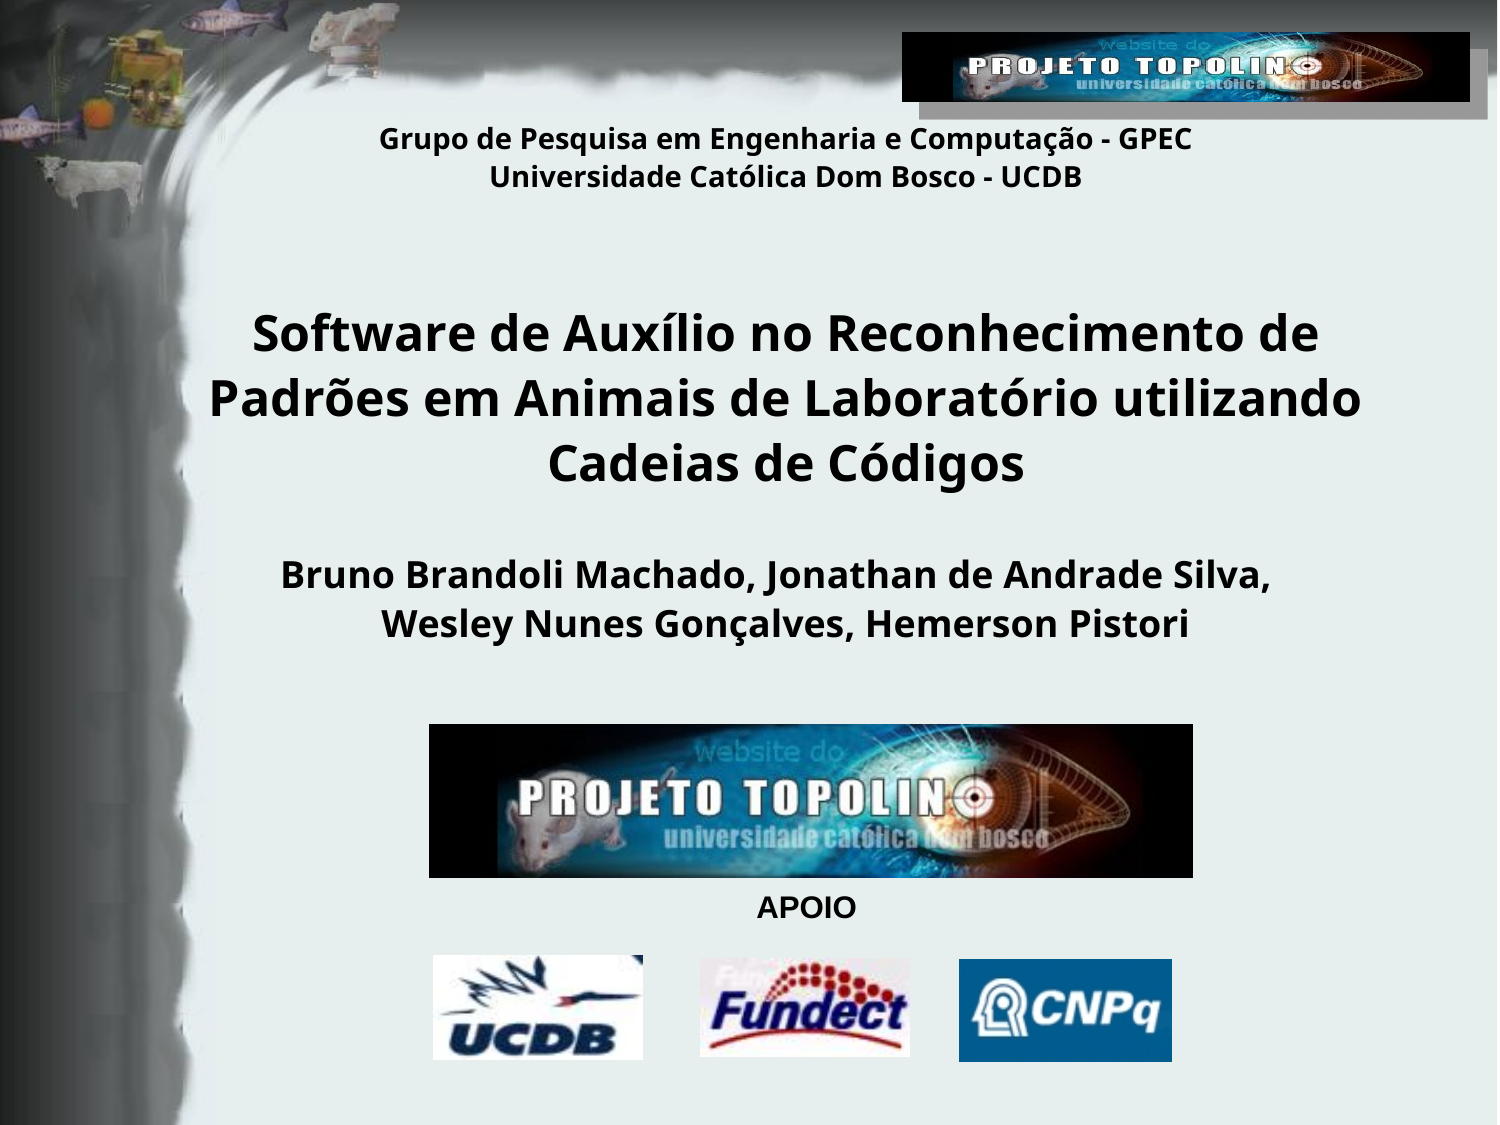

# Grupo de Pesquisa em Engenharia e Computação - GPEC Universidade Católica Dom Bosco - UCDB Software de Auxílio no Reconhecimento de Padrões em Animais de Laboratório utilizando Cadeias de Códigos Bruno Brandoli Machado, Jonathan de Andrade Silva, Wesley Nunes Gonçalves, Hemerson Pistori
APOIO